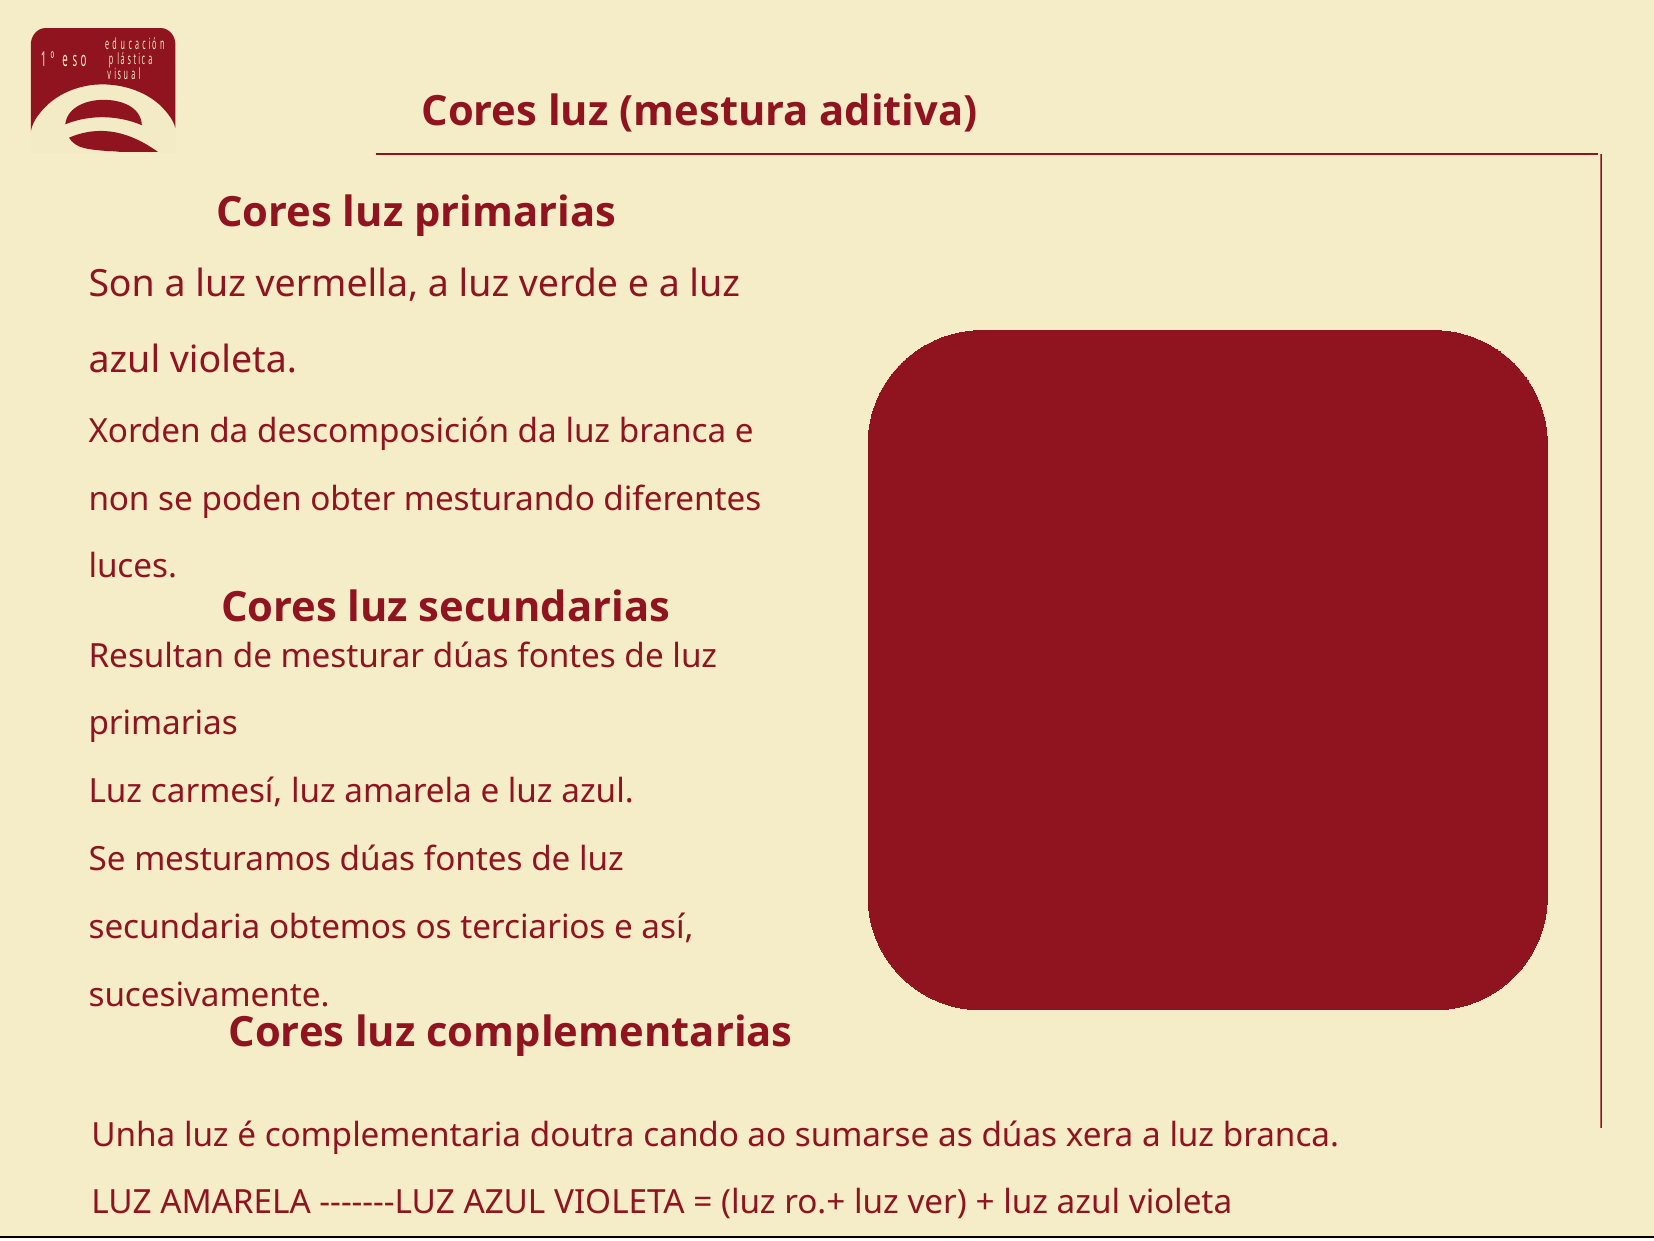

Cores luz (mestura aditiva)
Cores luz primarias
Son a luz vermella, a luz verde e a luz azul violeta.
Xorden da descomposición da luz branca e non se poden obter mesturando diferentes luces.
#
Cores luz secundarias
Resultan de mesturar dúas fontes de luz primarias
Luz carmesí, luz amarela e luz azul.
Se mesturamos dúas fontes de luz secundaria obtemos os terciarios e así, sucesivamente.
Cores luz complementarias
Unha luz é complementaria doutra cando ao sumarse as dúas xera a luz branca.
LUZ AMARELA -------LUZ AZUL VIOLETA = (luz ro.+ luz ver) + luz azul violeta